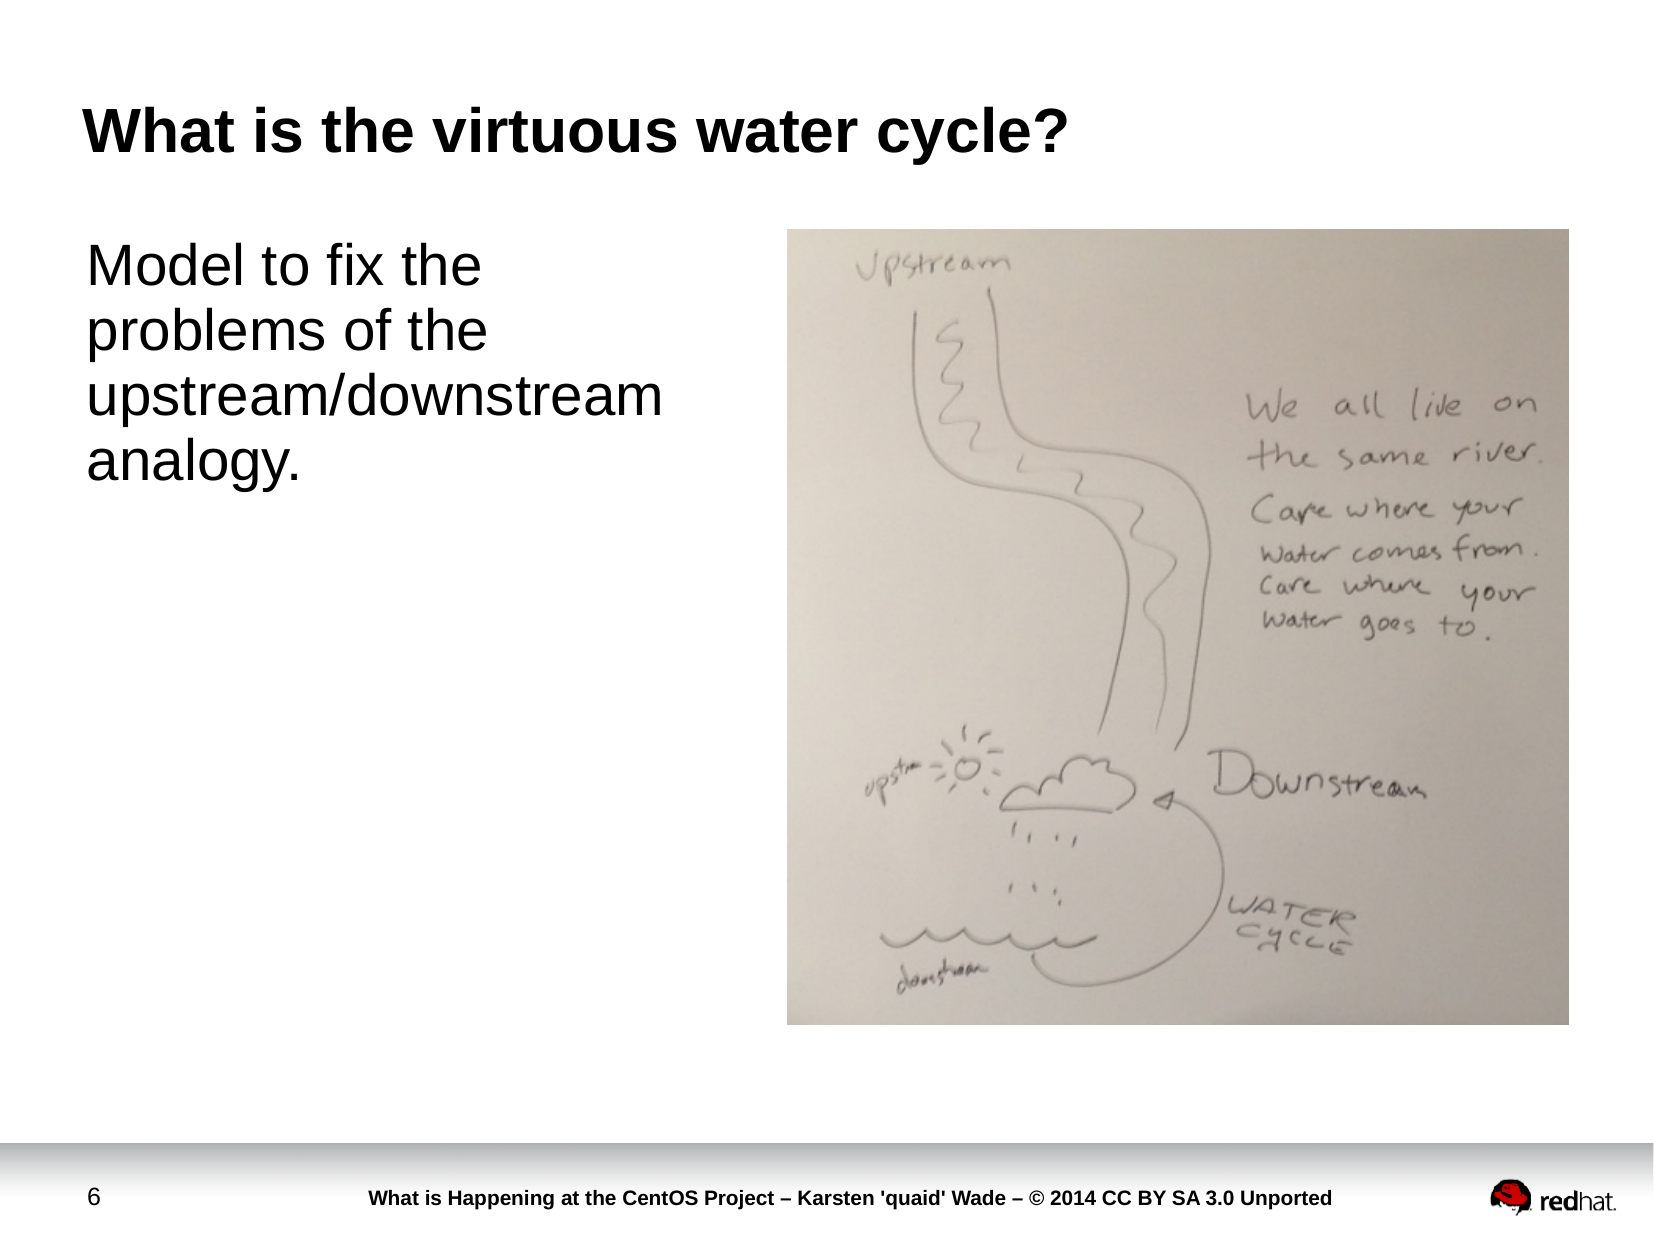

# What is the virtuous water cycle?
Model to fix the problems of the upstream/downstream analogy.